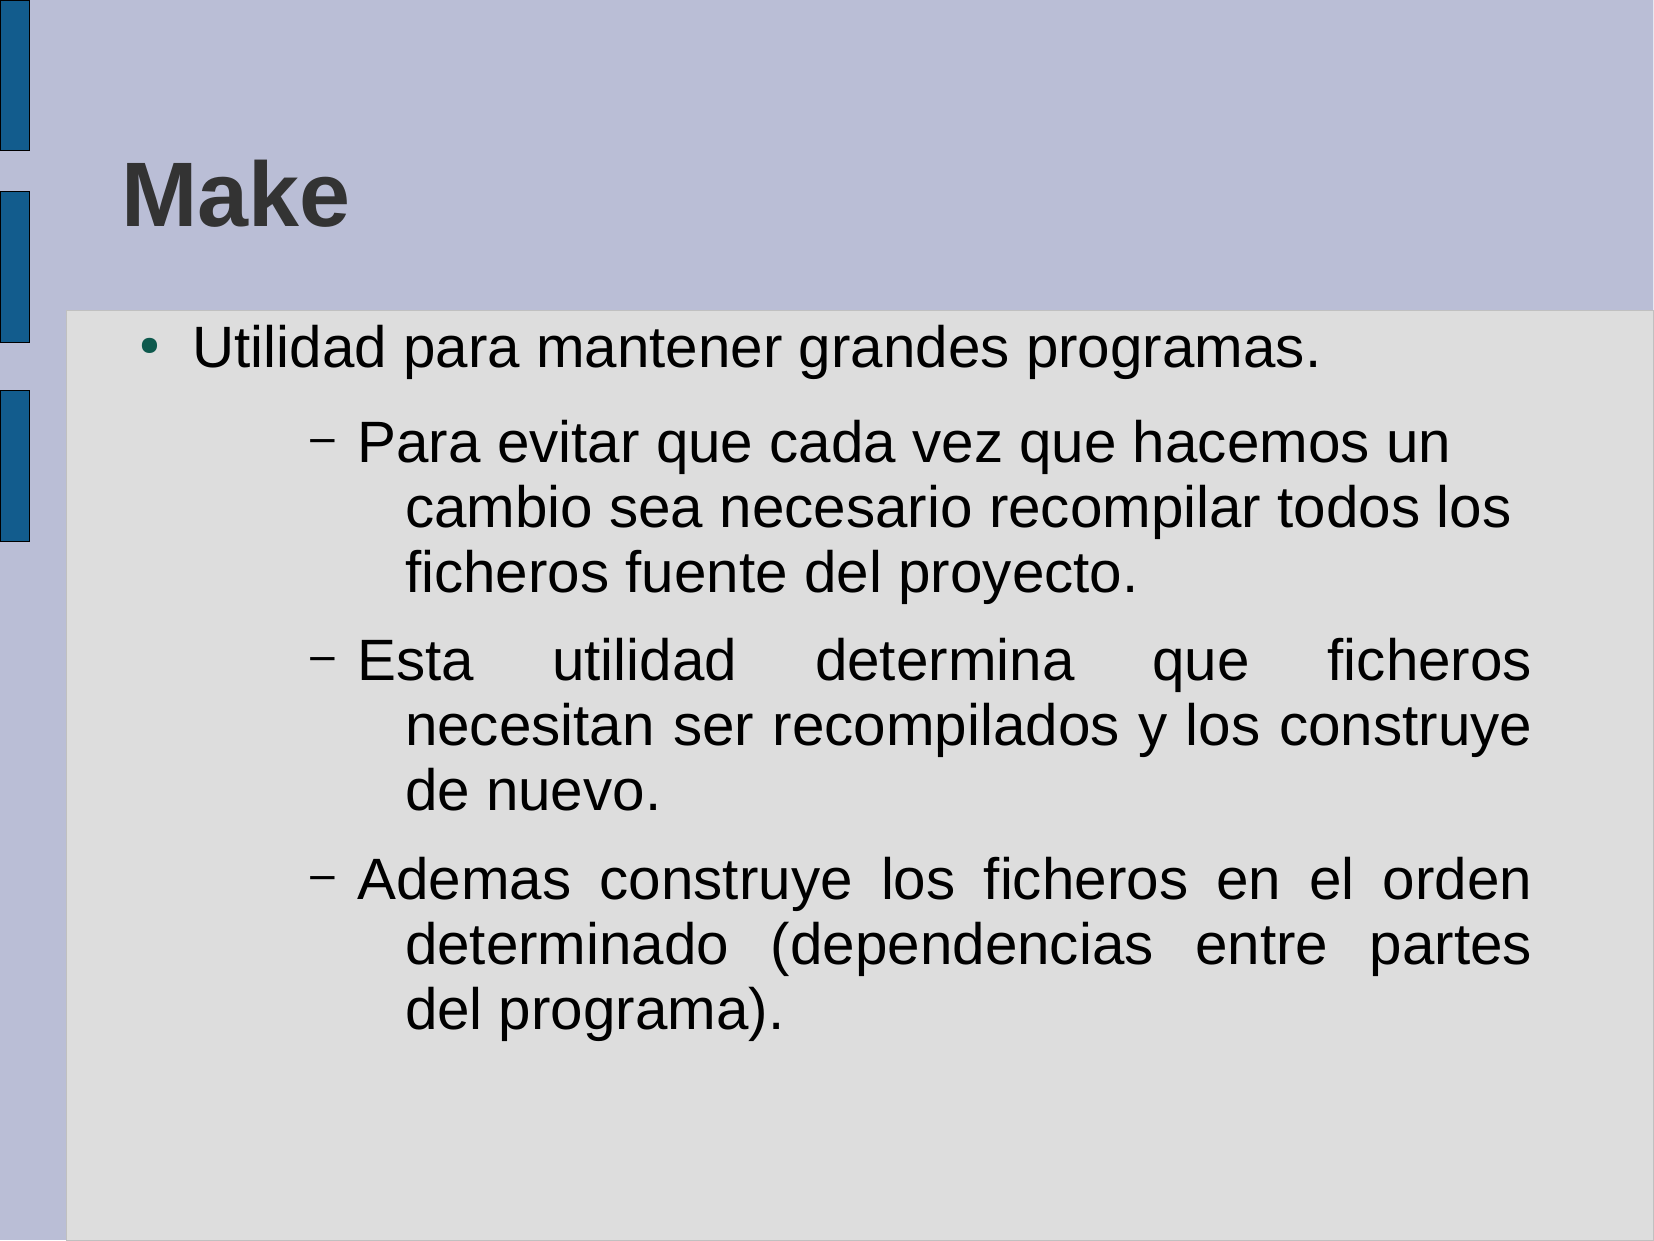

# Make
Utilidad para mantener grandes programas.
Para evitar que cada vez que hacemos un cambio sea necesario recompilar todos los ficheros fuente del proyecto.
Esta utilidad determina que ficheros necesitan ser recompilados y los construye de nuevo.
Ademas construye los ficheros en el orden determinado (dependencias entre partes del programa).